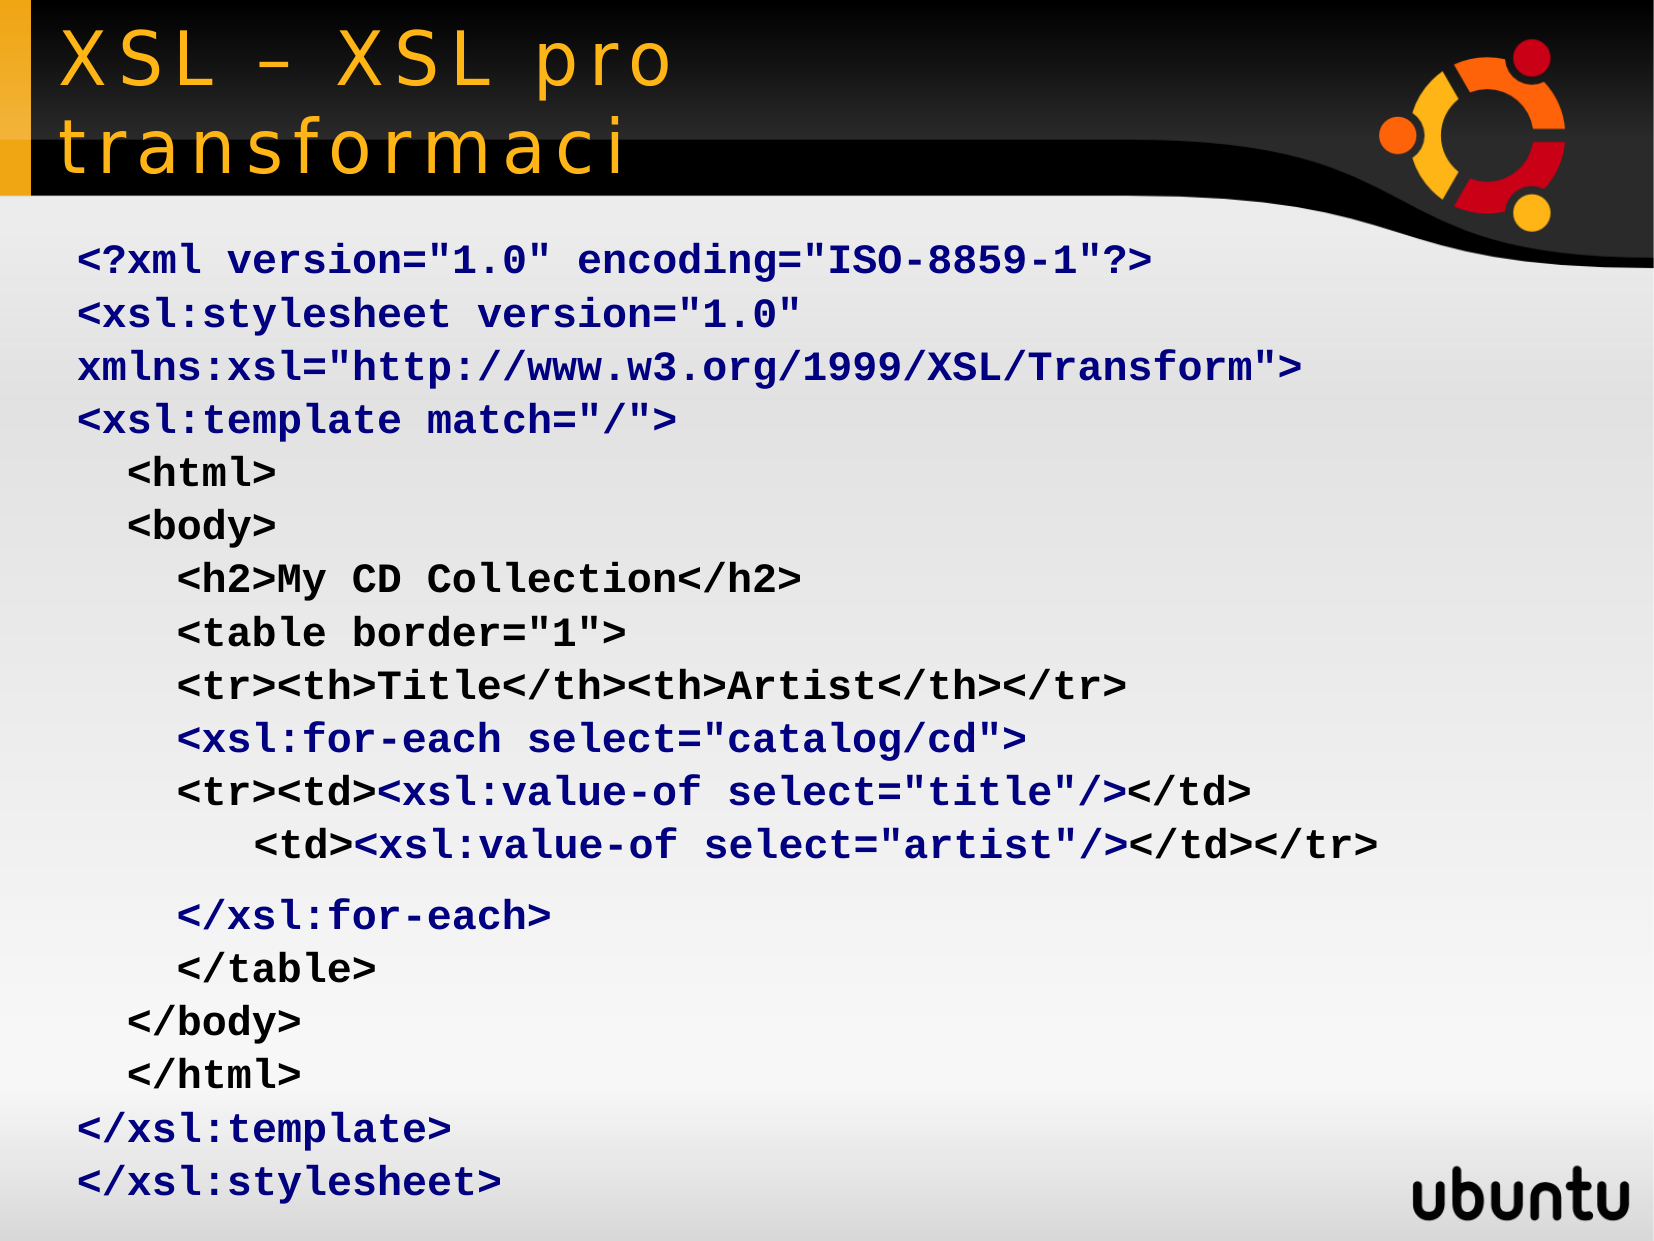

# XSL – XSL pro transformaci
<?xml version="1.0" encoding="ISO-8859-1"?>
<xsl:stylesheet version="1.0"
xmlns:xsl="http://www.w3.org/1999/XSL/Transform">
<xsl:template match="/">
 <html>
 <body>
 <h2>My CD Collection</h2>
 <table border="1">
 <tr><th>Title</th><th>Artist</th></tr>
 <xsl:for-each select="catalog/cd">
 <tr><td><xsl:value-of select="title"/></td>
 <td><xsl:value-of select="artist"/></td></tr>
 </xsl:for-each>
 </table>
 </body>
 </html>
</xsl:template>
</xsl:stylesheet>